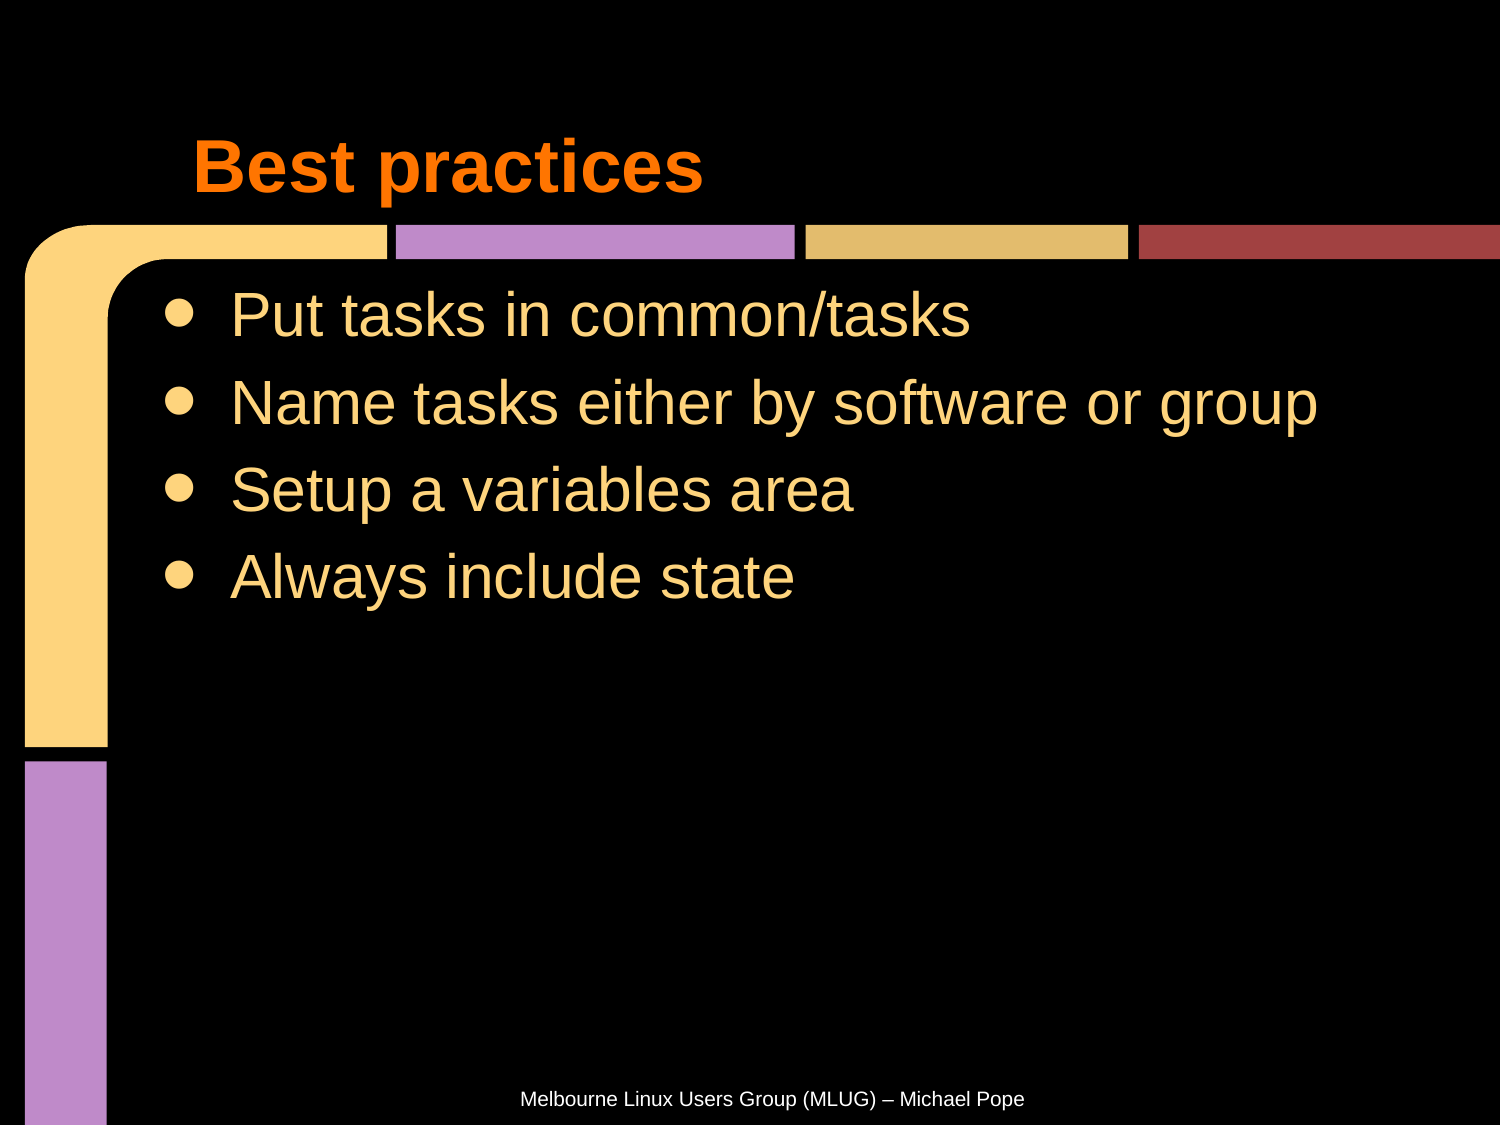

Best practices
# Put tasks in common/tasks
Name tasks either by software or group
Setup a variables area
Always include state
http://ansible.cc/docs/bestpractices.html